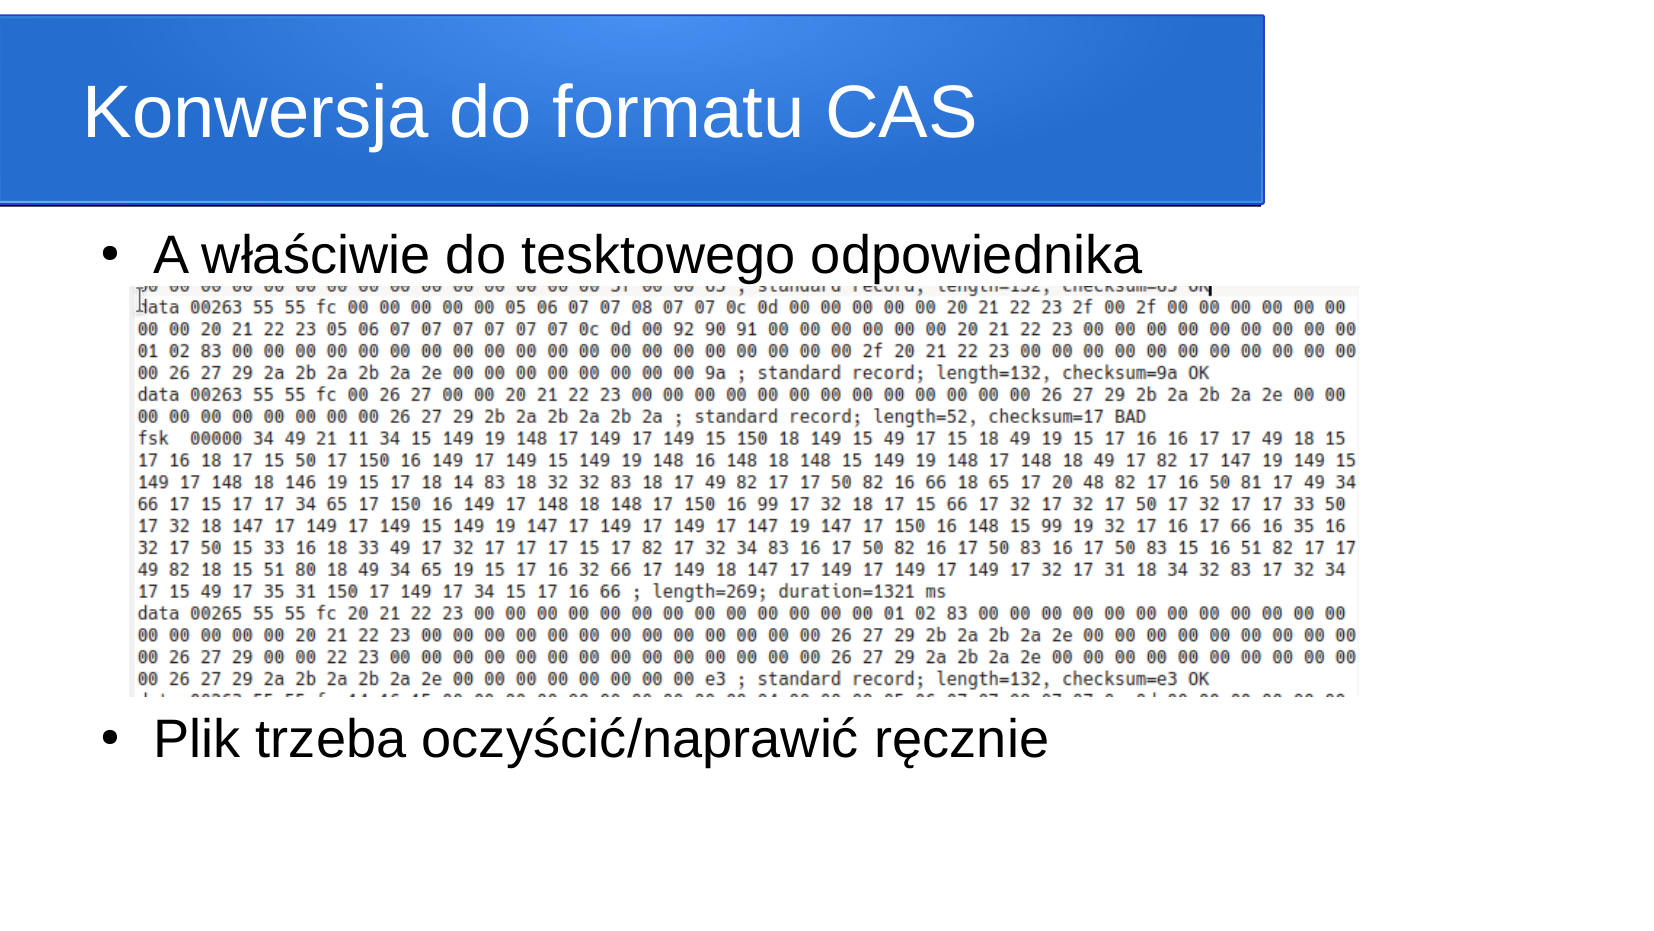

# Konwersja do formatu CAS
A właściwie do tesktowego odpowiednika
Plik trzeba oczyścić/naprawić ręcznie